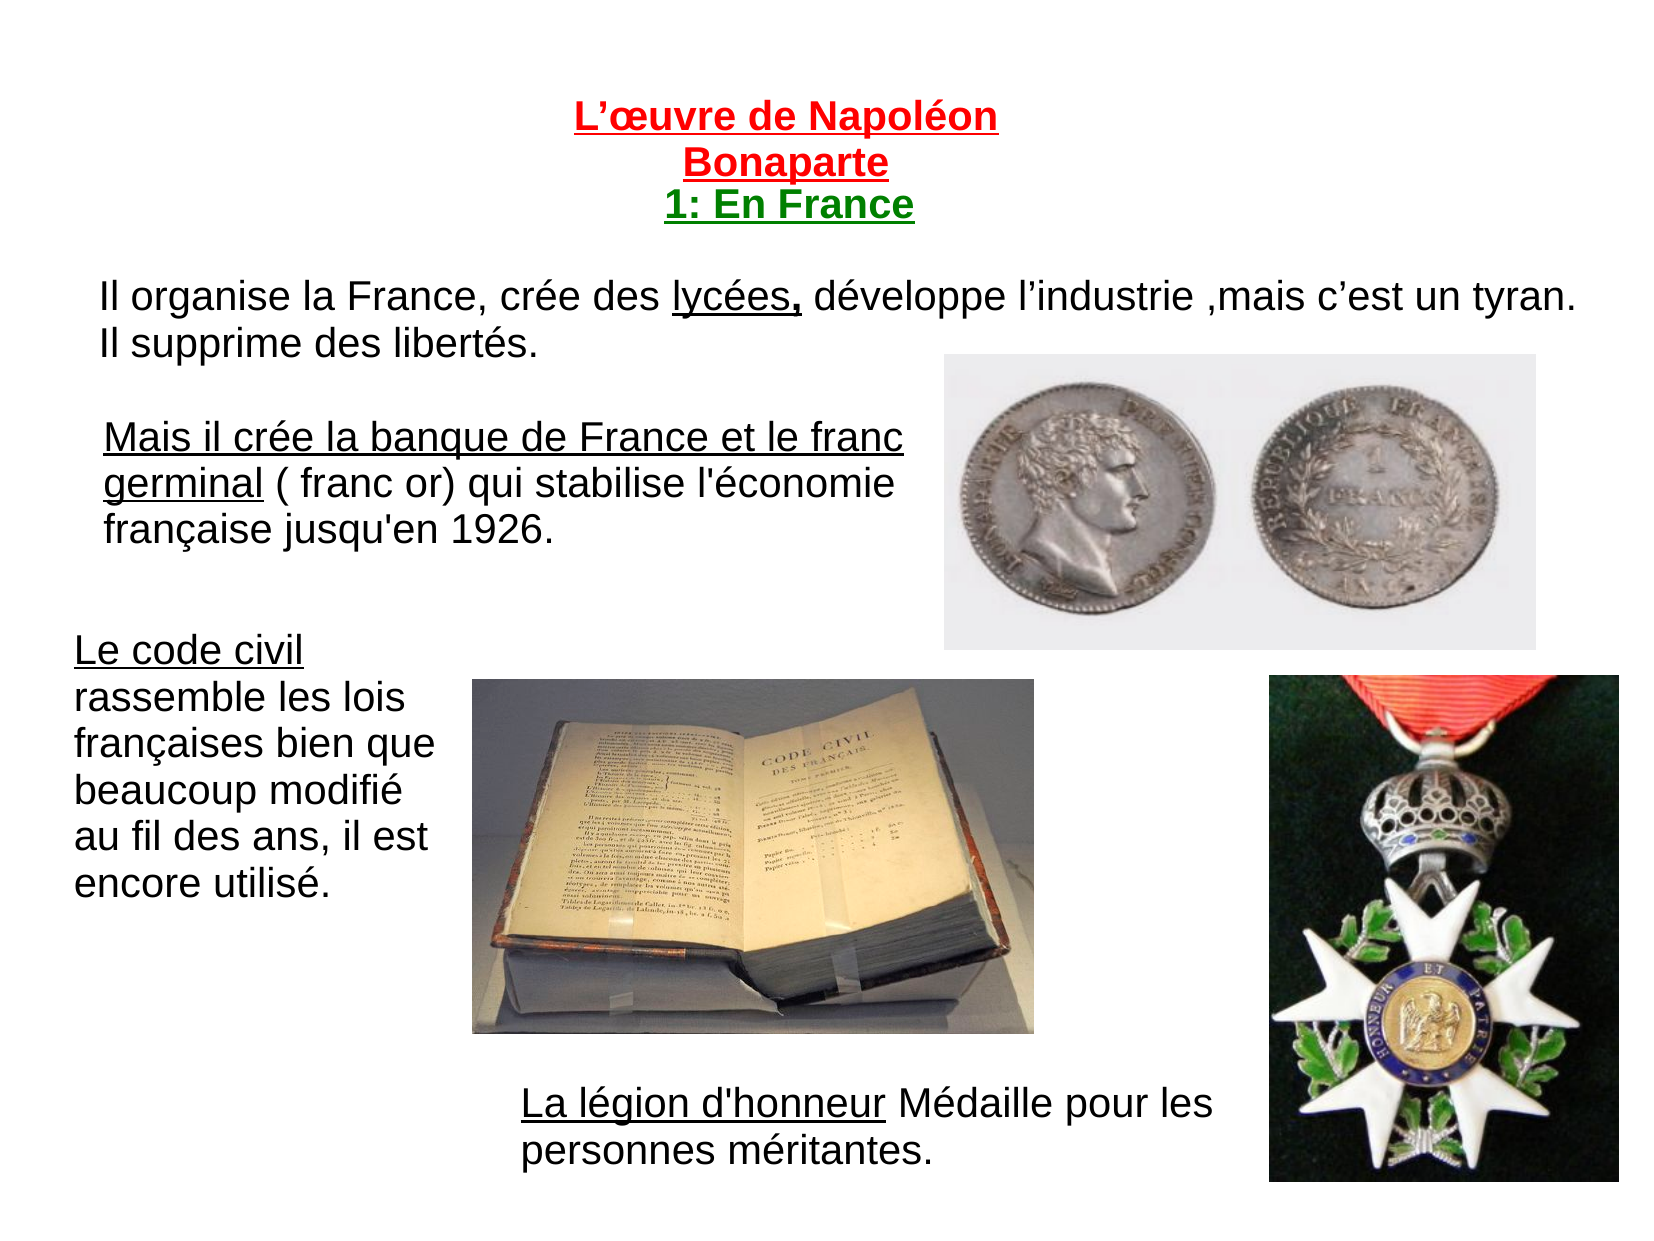

L’œuvre de Napoléon Bonaparte
1: En France
Il organise la France, crée des lycées, développe l’industrie ,mais c’est un tyran. Il supprime des libertés.
Mais il crée la banque de France et le franc germinal ( franc or) qui stabilise l'économie française jusqu'en 1926.
Le code civil rassemble les lois françaises bien que beaucoup modifié au fil des ans, il est encore utilisé.
La légion d'honneur Médaille pour les personnes méritantes.